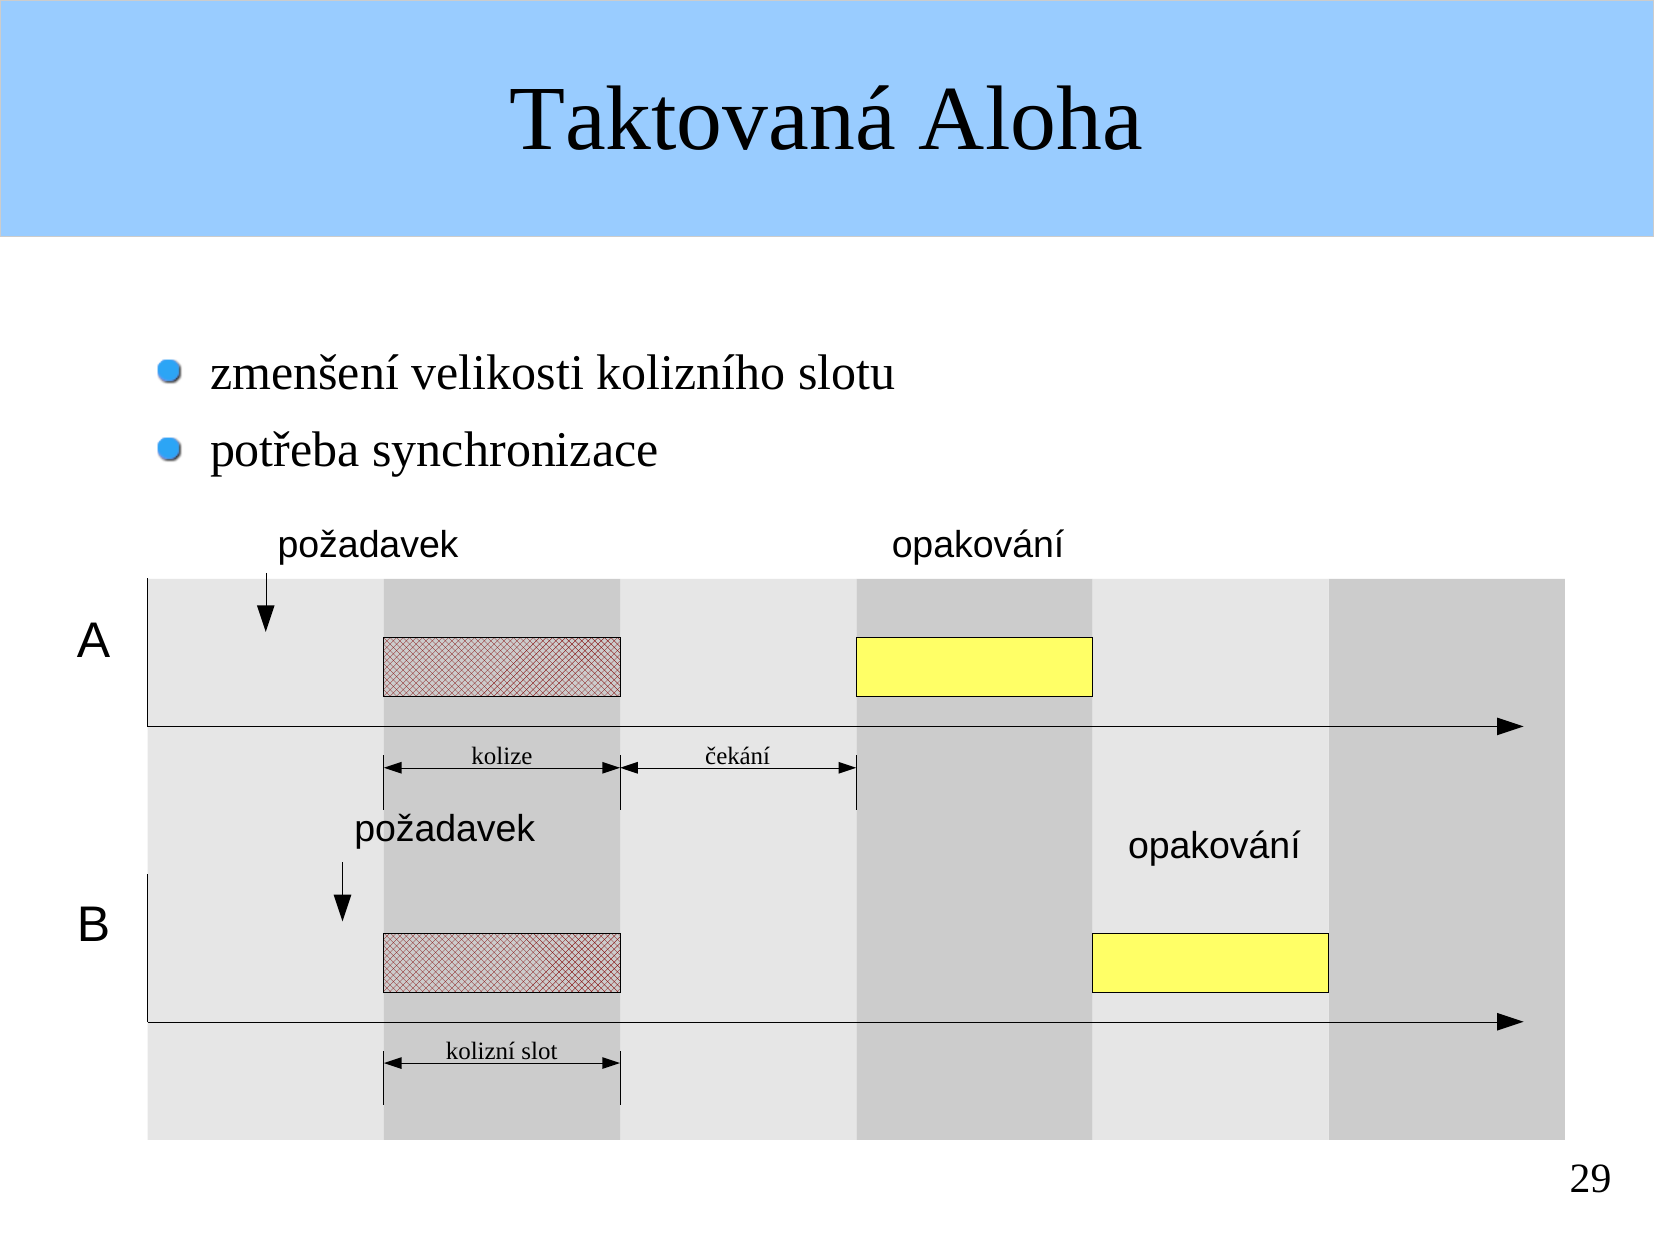

# Taktovaná Aloha
zmenšení velikosti kolizního slotu
potřeba synchronizace
požadavek
opakování
A
požadavek
opakování
B